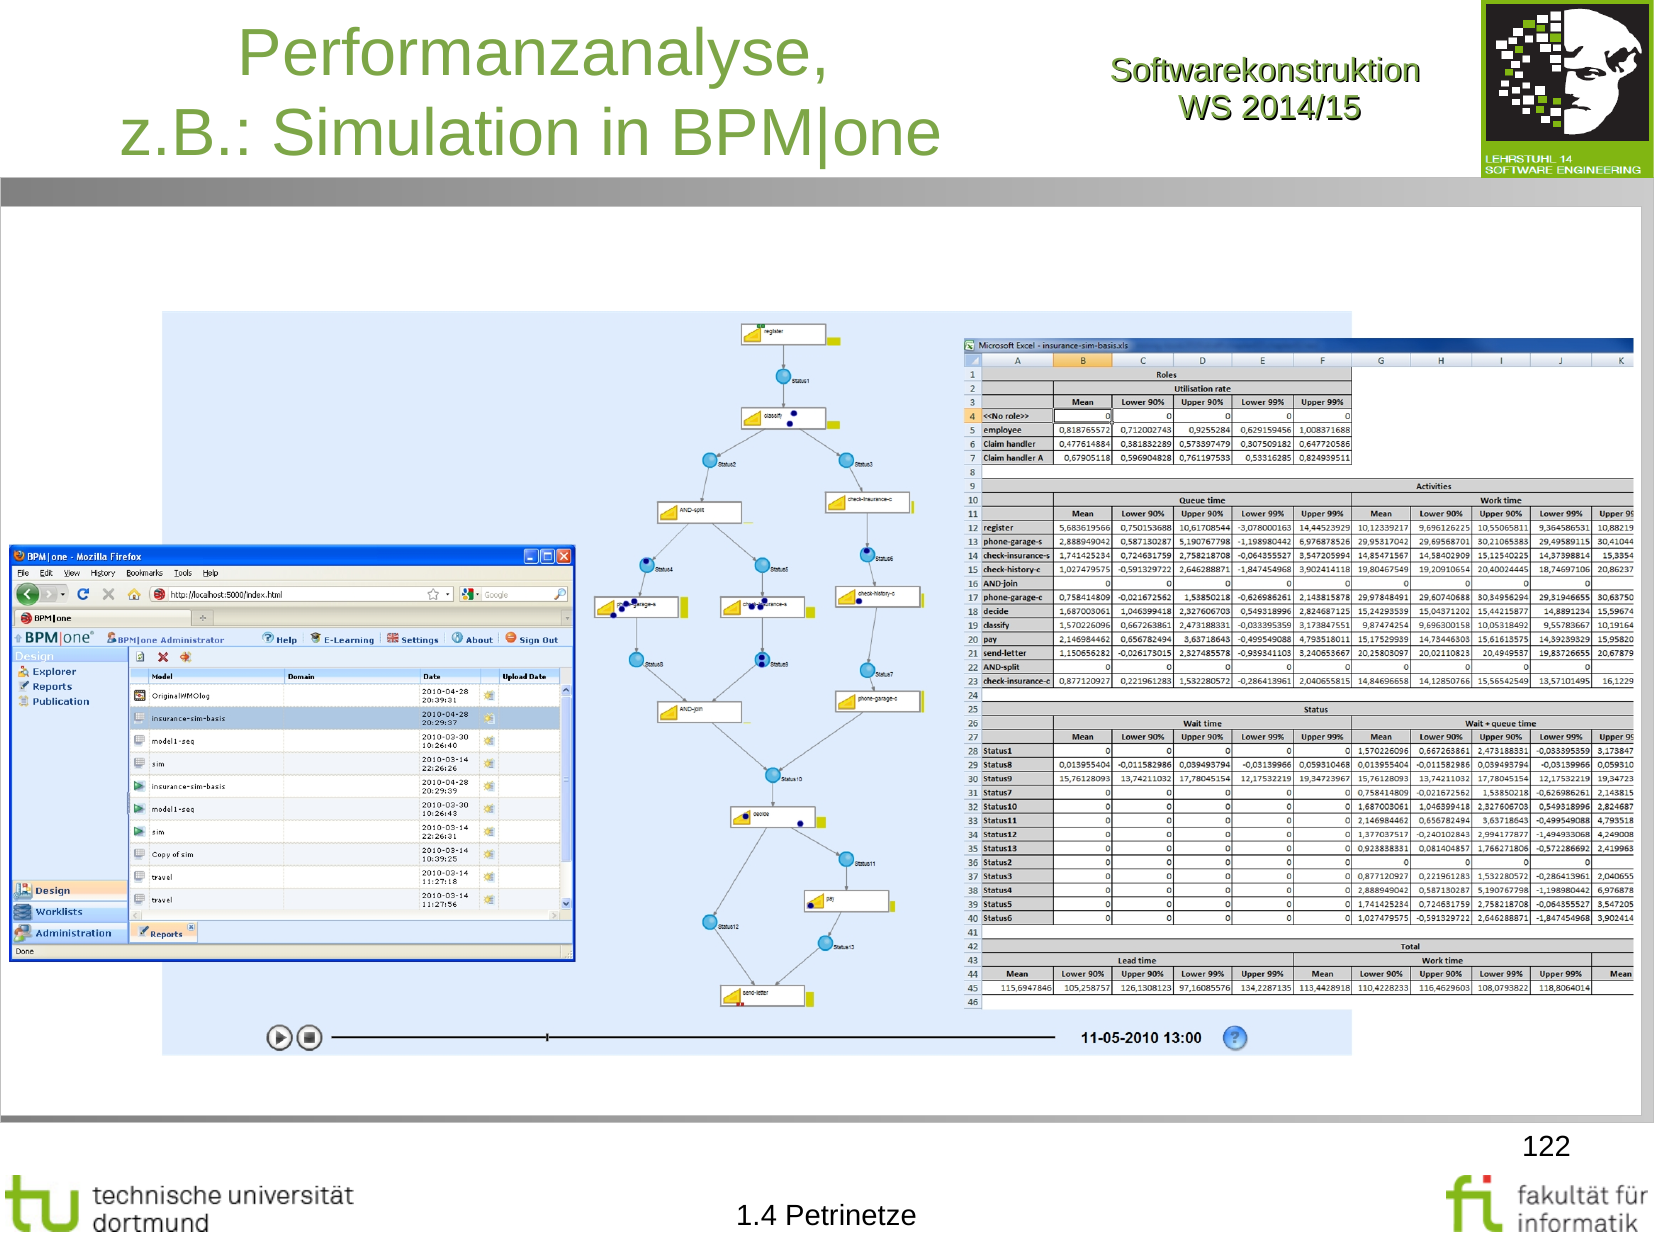

# Performanzanalyse, z.B.: Simulation in BPM|one
122
1.4 Petrinetze